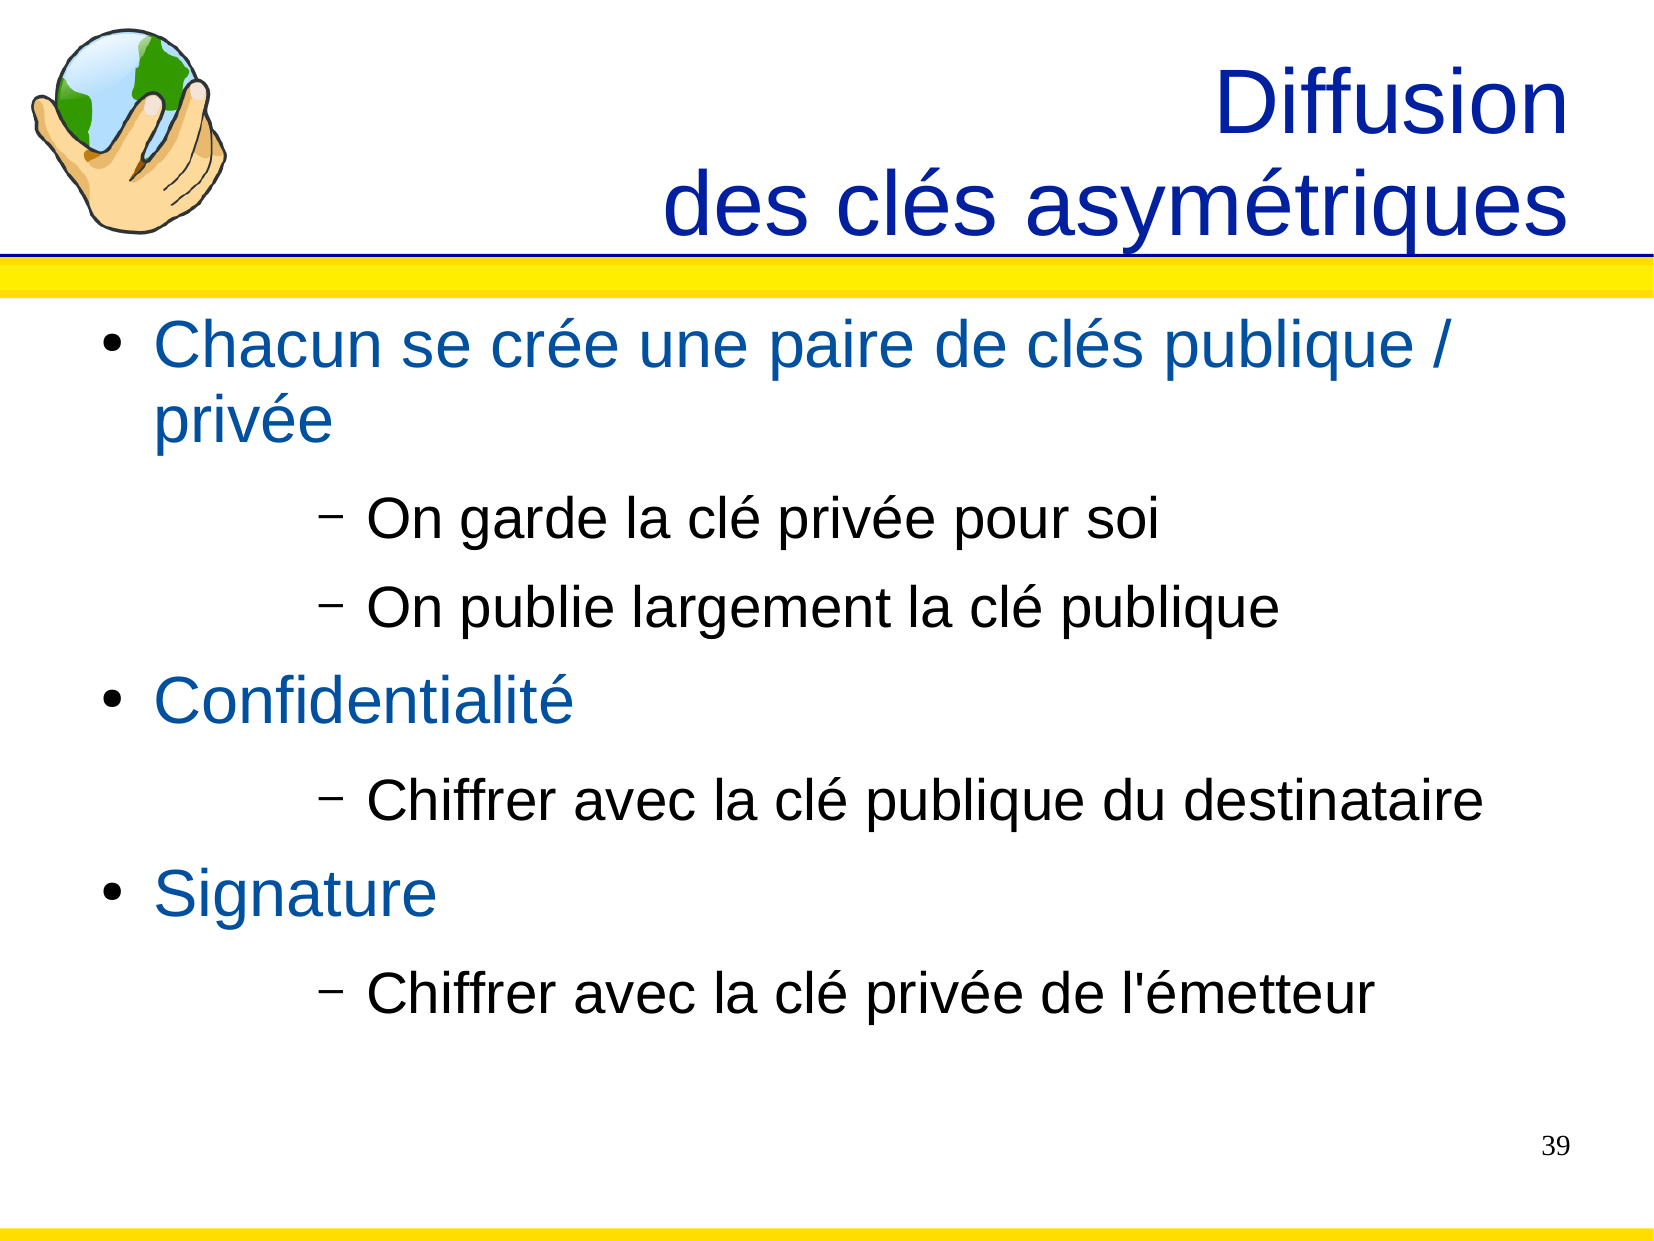

# Diffusion des clés asymétriques
Chacun se crée une paire de clés publique / privée
On garde la clé privée pour soi
On publie largement la clé publique
Confidentialité
Chiffrer avec la clé publique du destinataire
Signature
Chiffrer avec la clé privée de l'émetteur
39